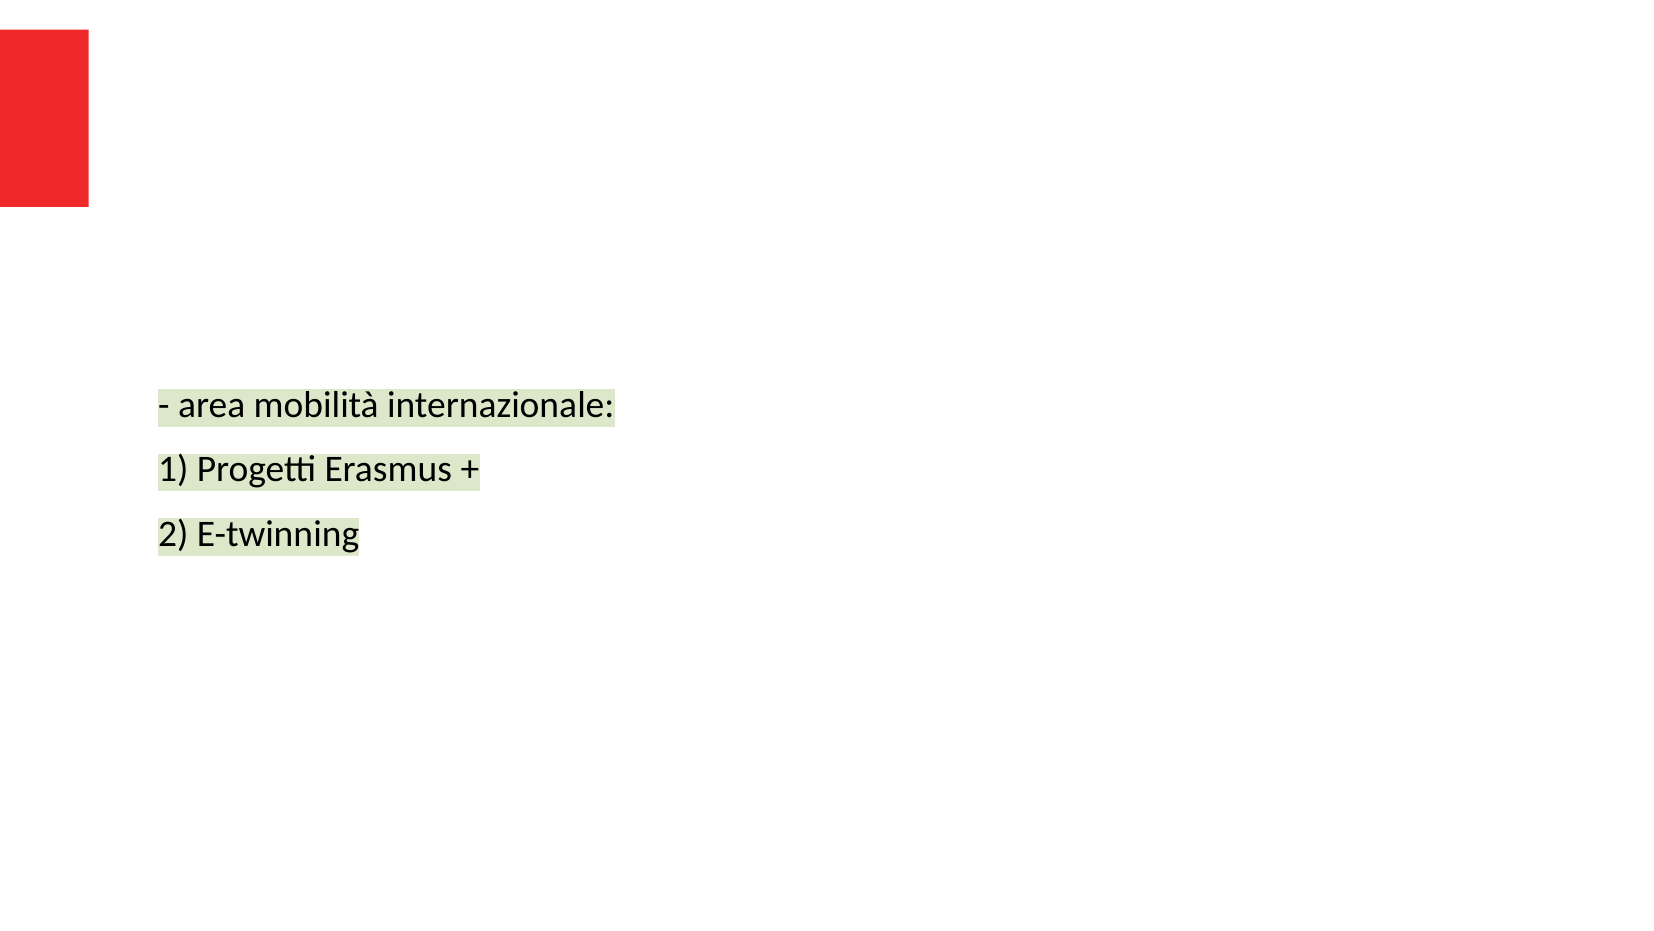

- area mobilità internazionale:
1) Progetti Erasmus +
2) E-twinning